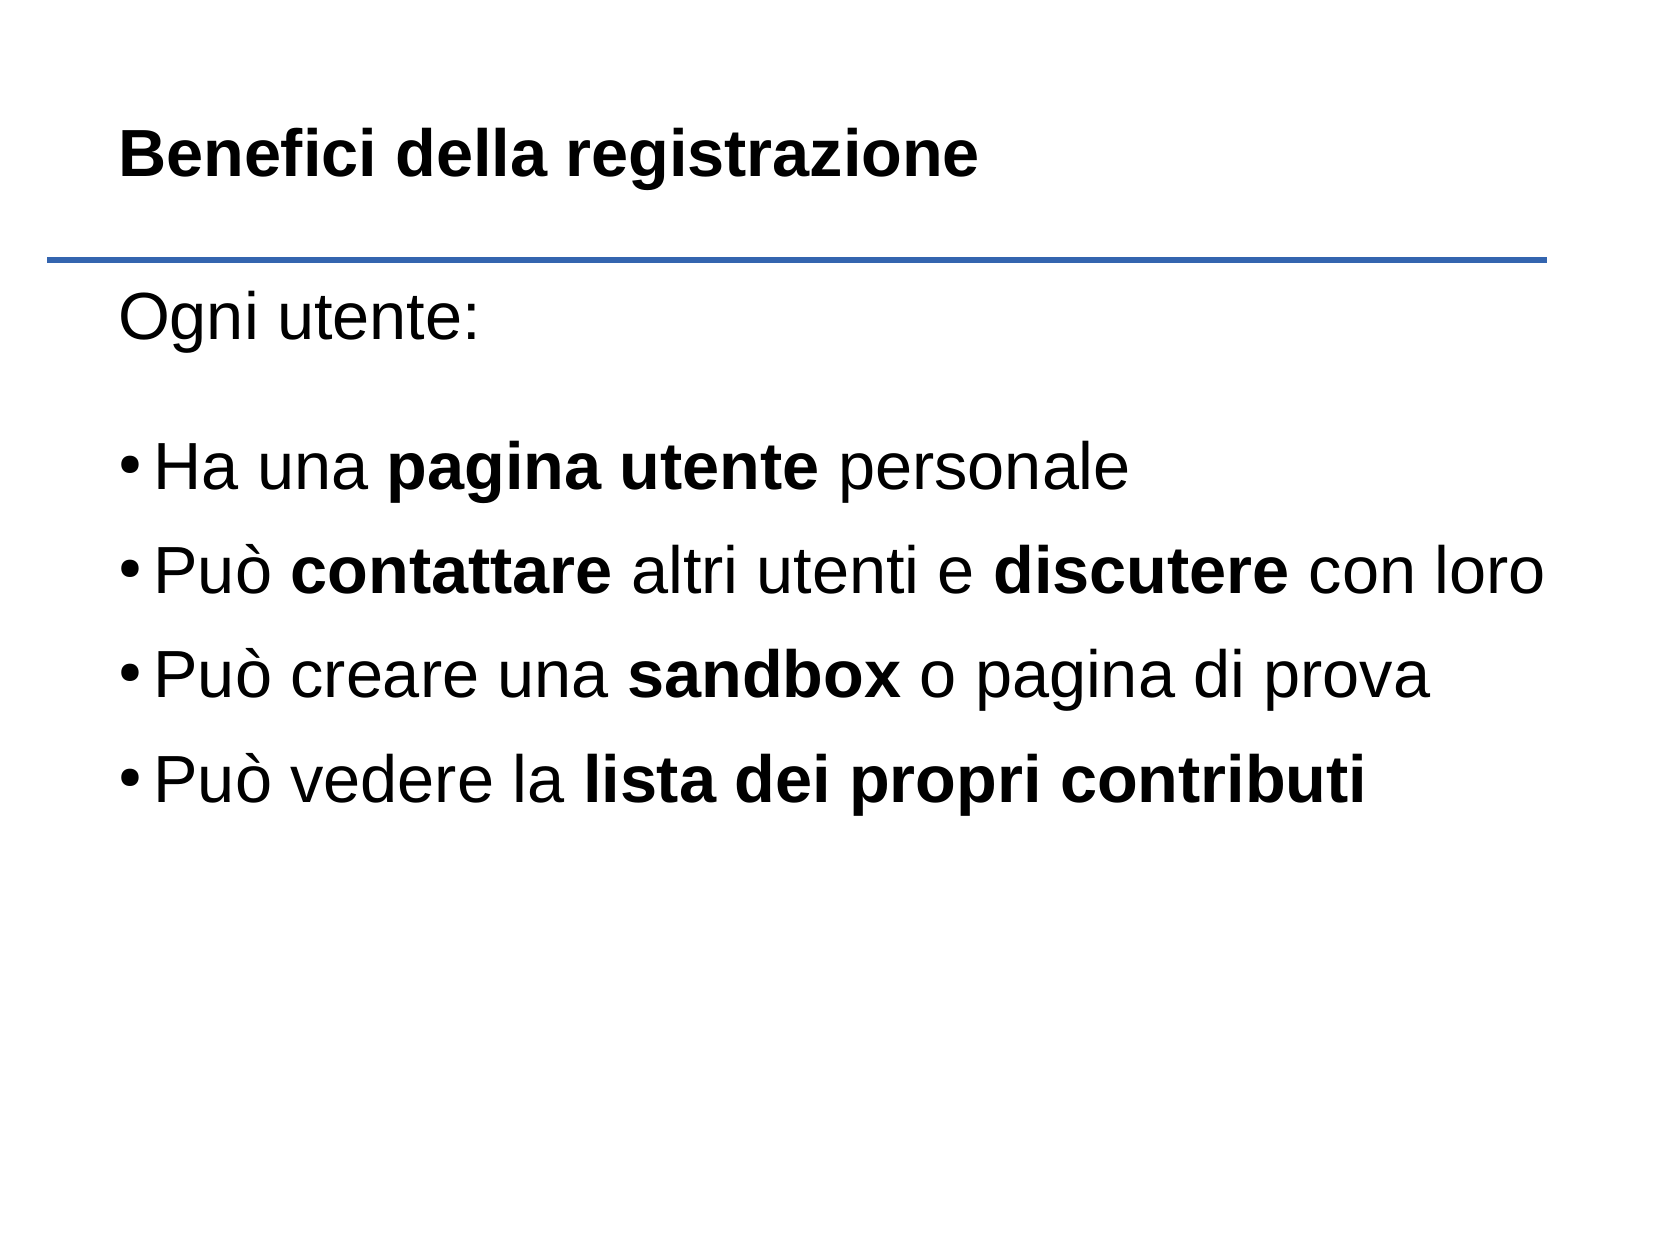

# Benefici della registrazione
Ogni utente:
Ha una pagina utente personale
Può contattare altri utenti e discutere con loro
Può creare una sandbox o pagina di prova
Può vedere la lista dei propri contributi